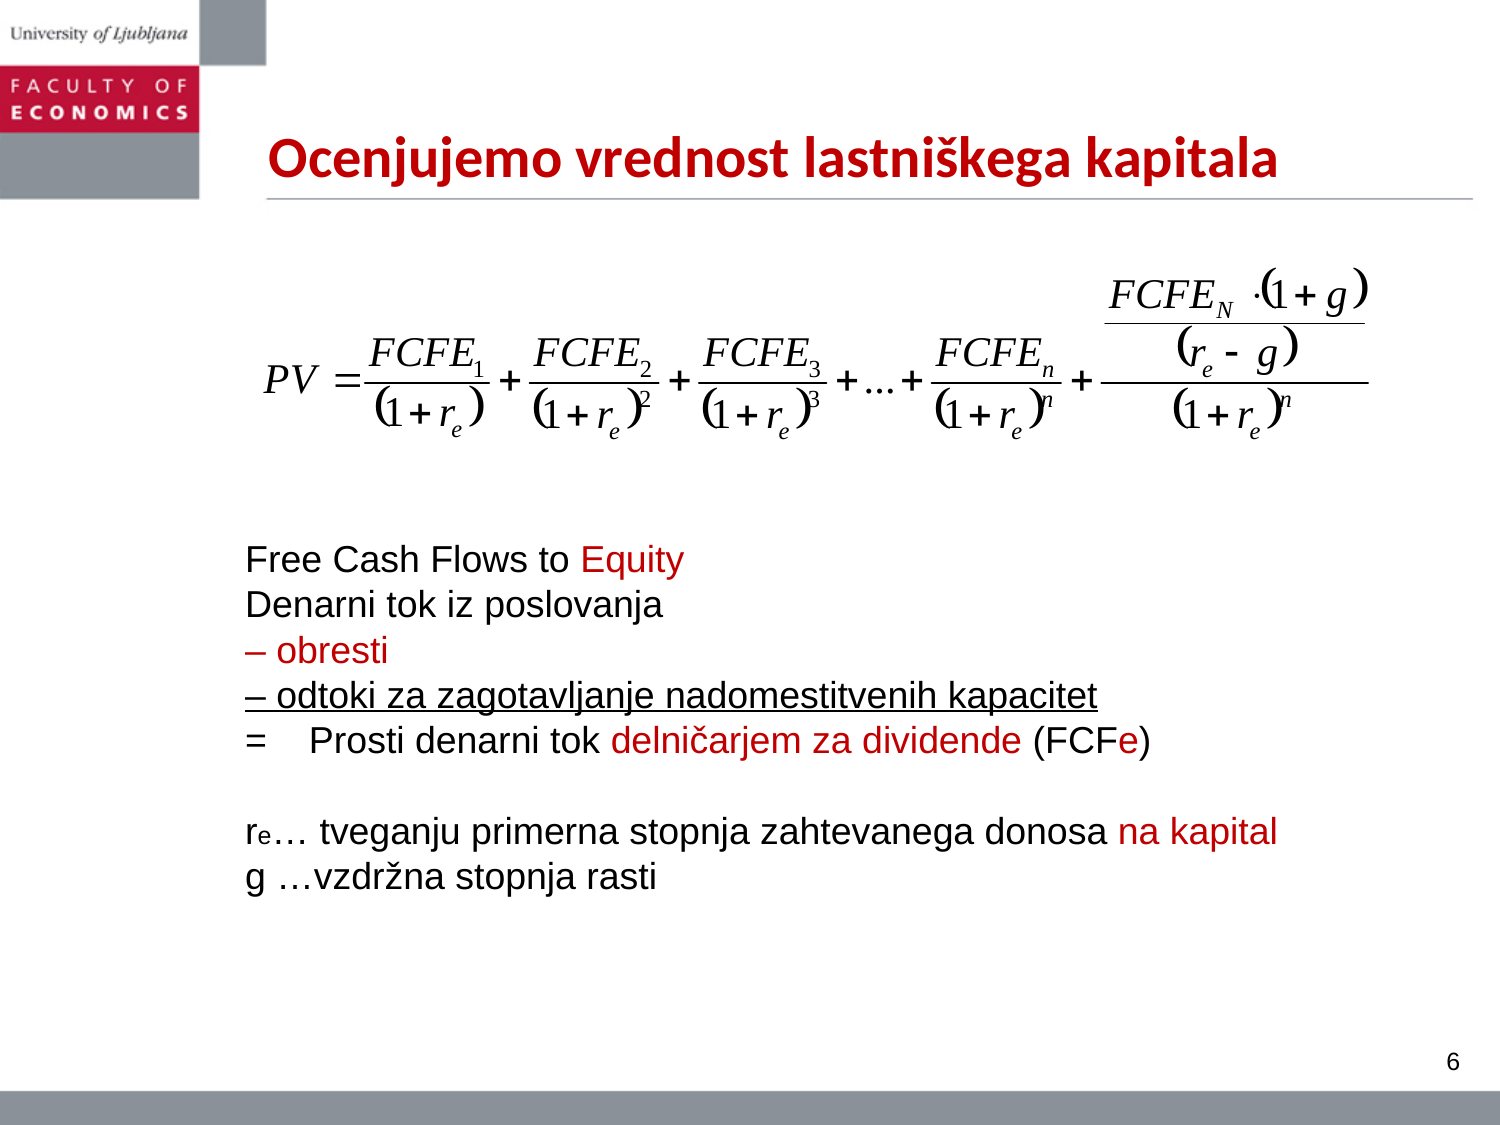

# Ocenjujemo vrednost lastniškega kapitala
Free Cash Flows to Equity
Denarni tok iz poslovanja
– obresti
– odtoki za zagotavljanje nadomestitvenih kapacitet
= Prosti denarni tok delničarjem za dividende (FCFe)
re… tveganju primerna stopnja zahtevanega donosa na kapital
g …vzdržna stopnja rasti